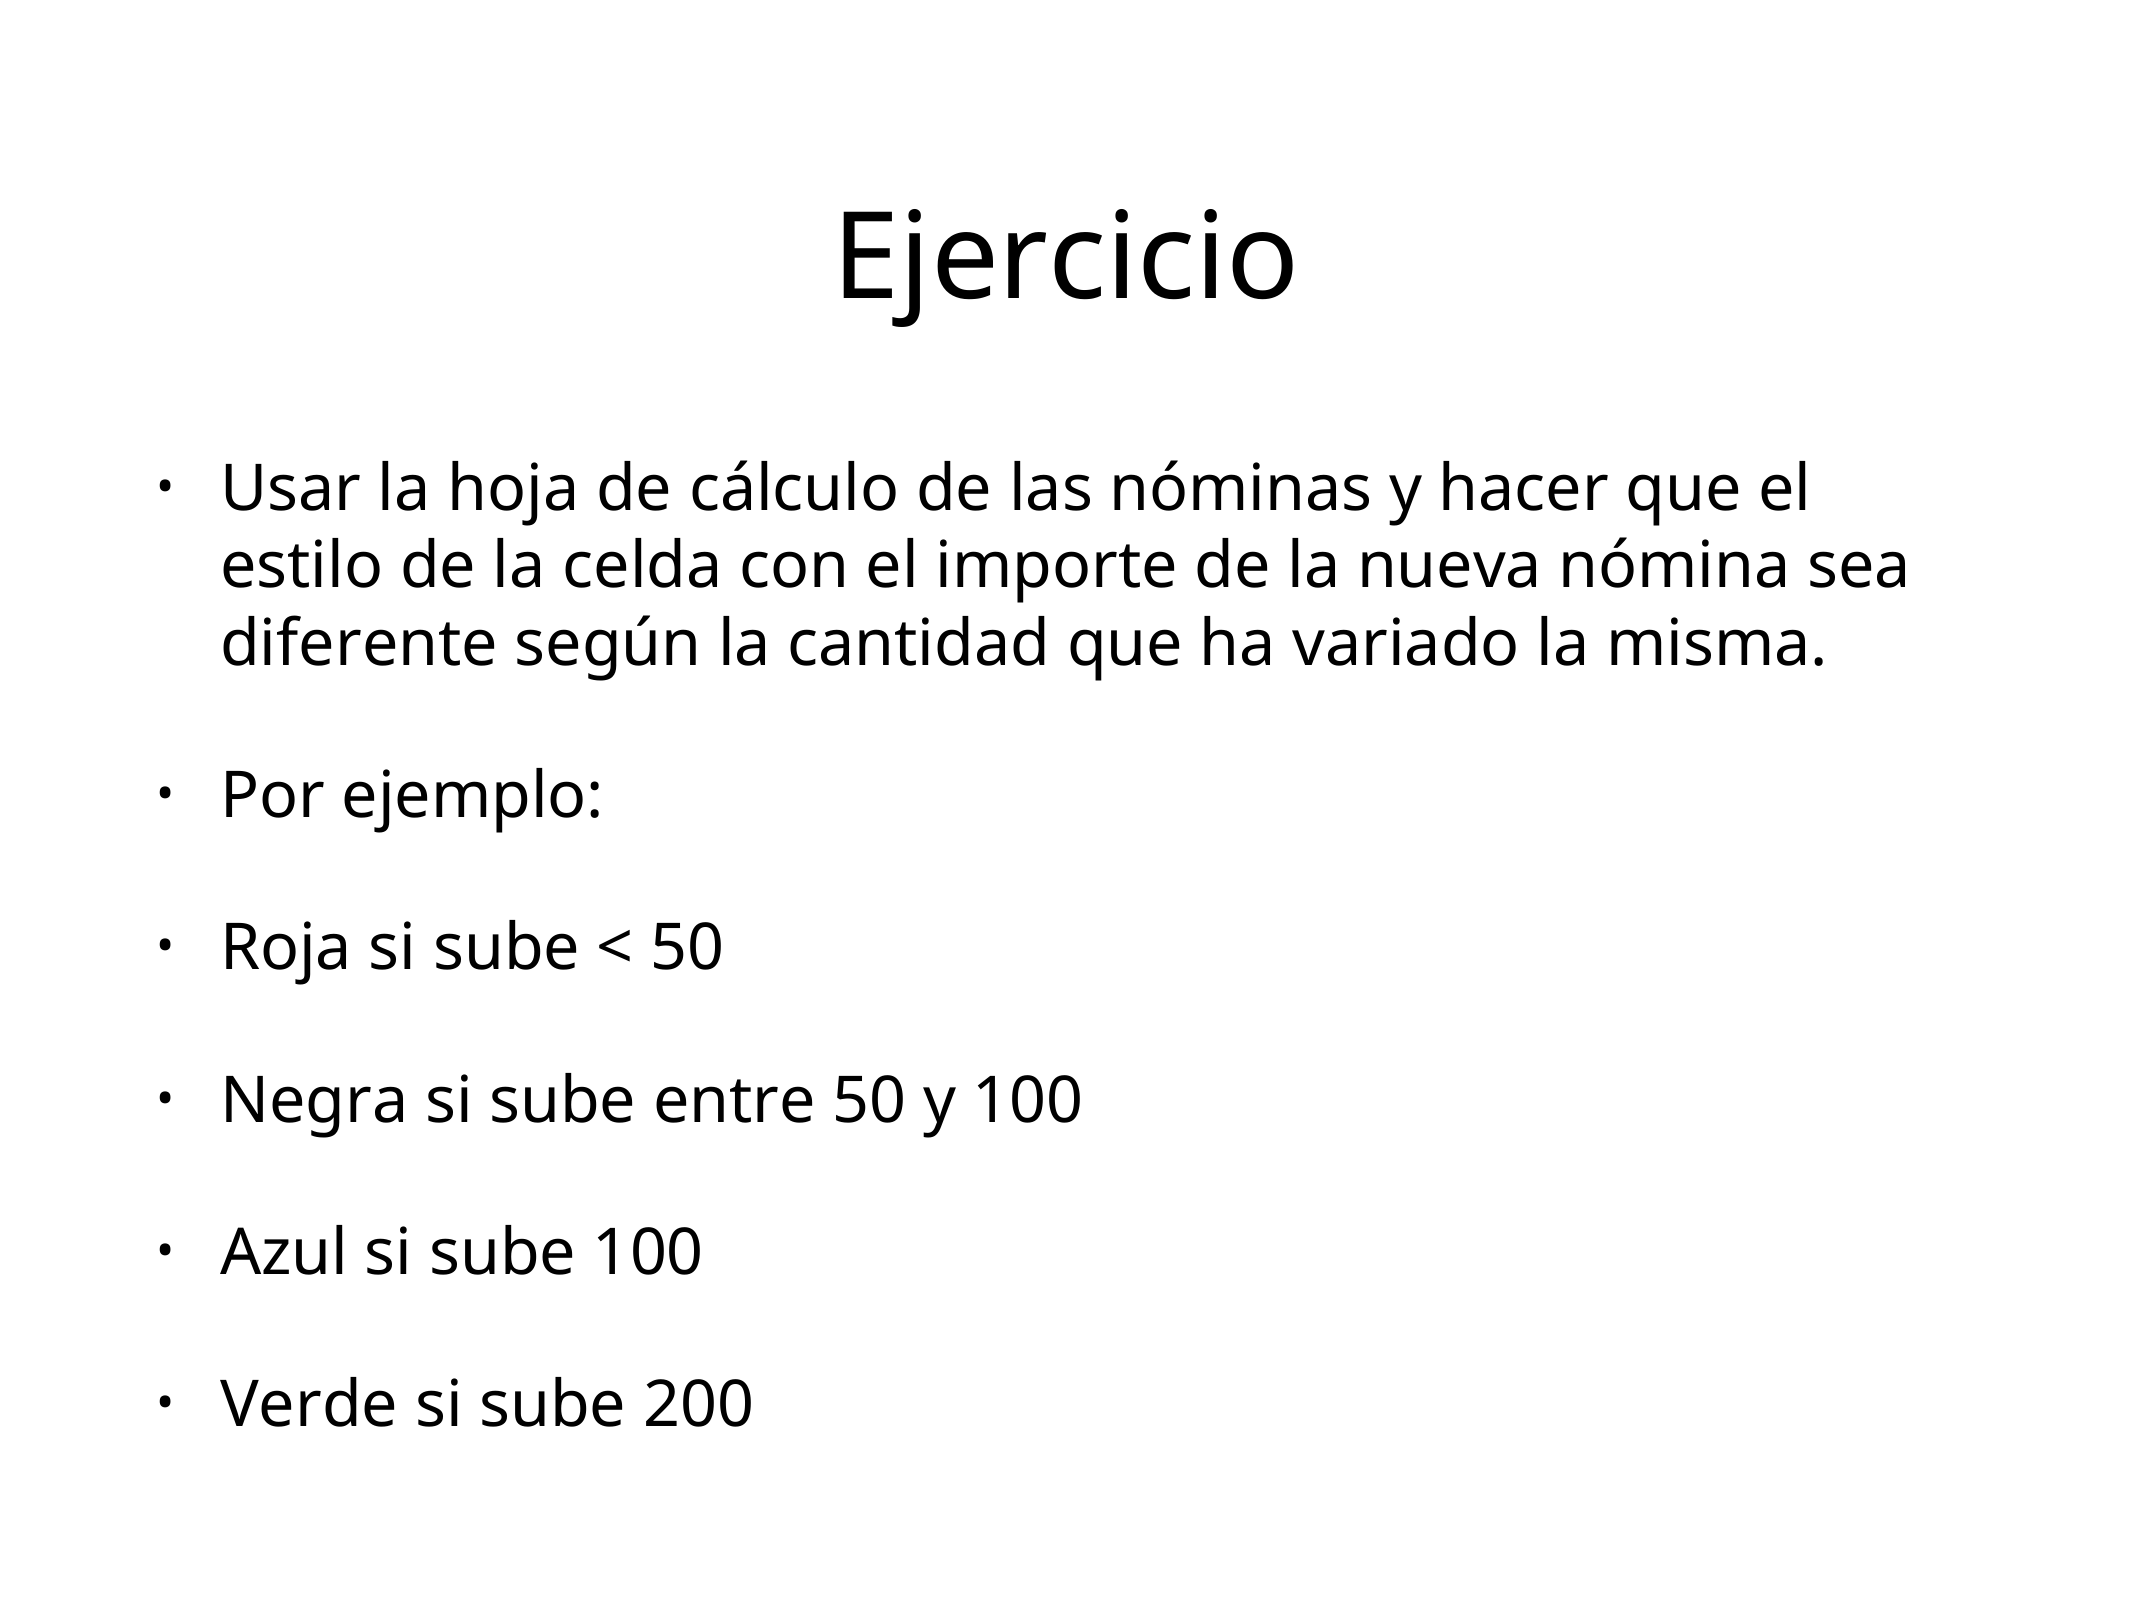

# Ejercicio
Usar la hoja de cálculo de las nóminas y hacer que el estilo de la celda con el importe de la nueva nómina sea diferente según la cantidad que ha variado la misma.
Por ejemplo:
Roja si sube < 50
Negra si sube entre 50 y 100
Azul si sube 100
Verde si sube 200